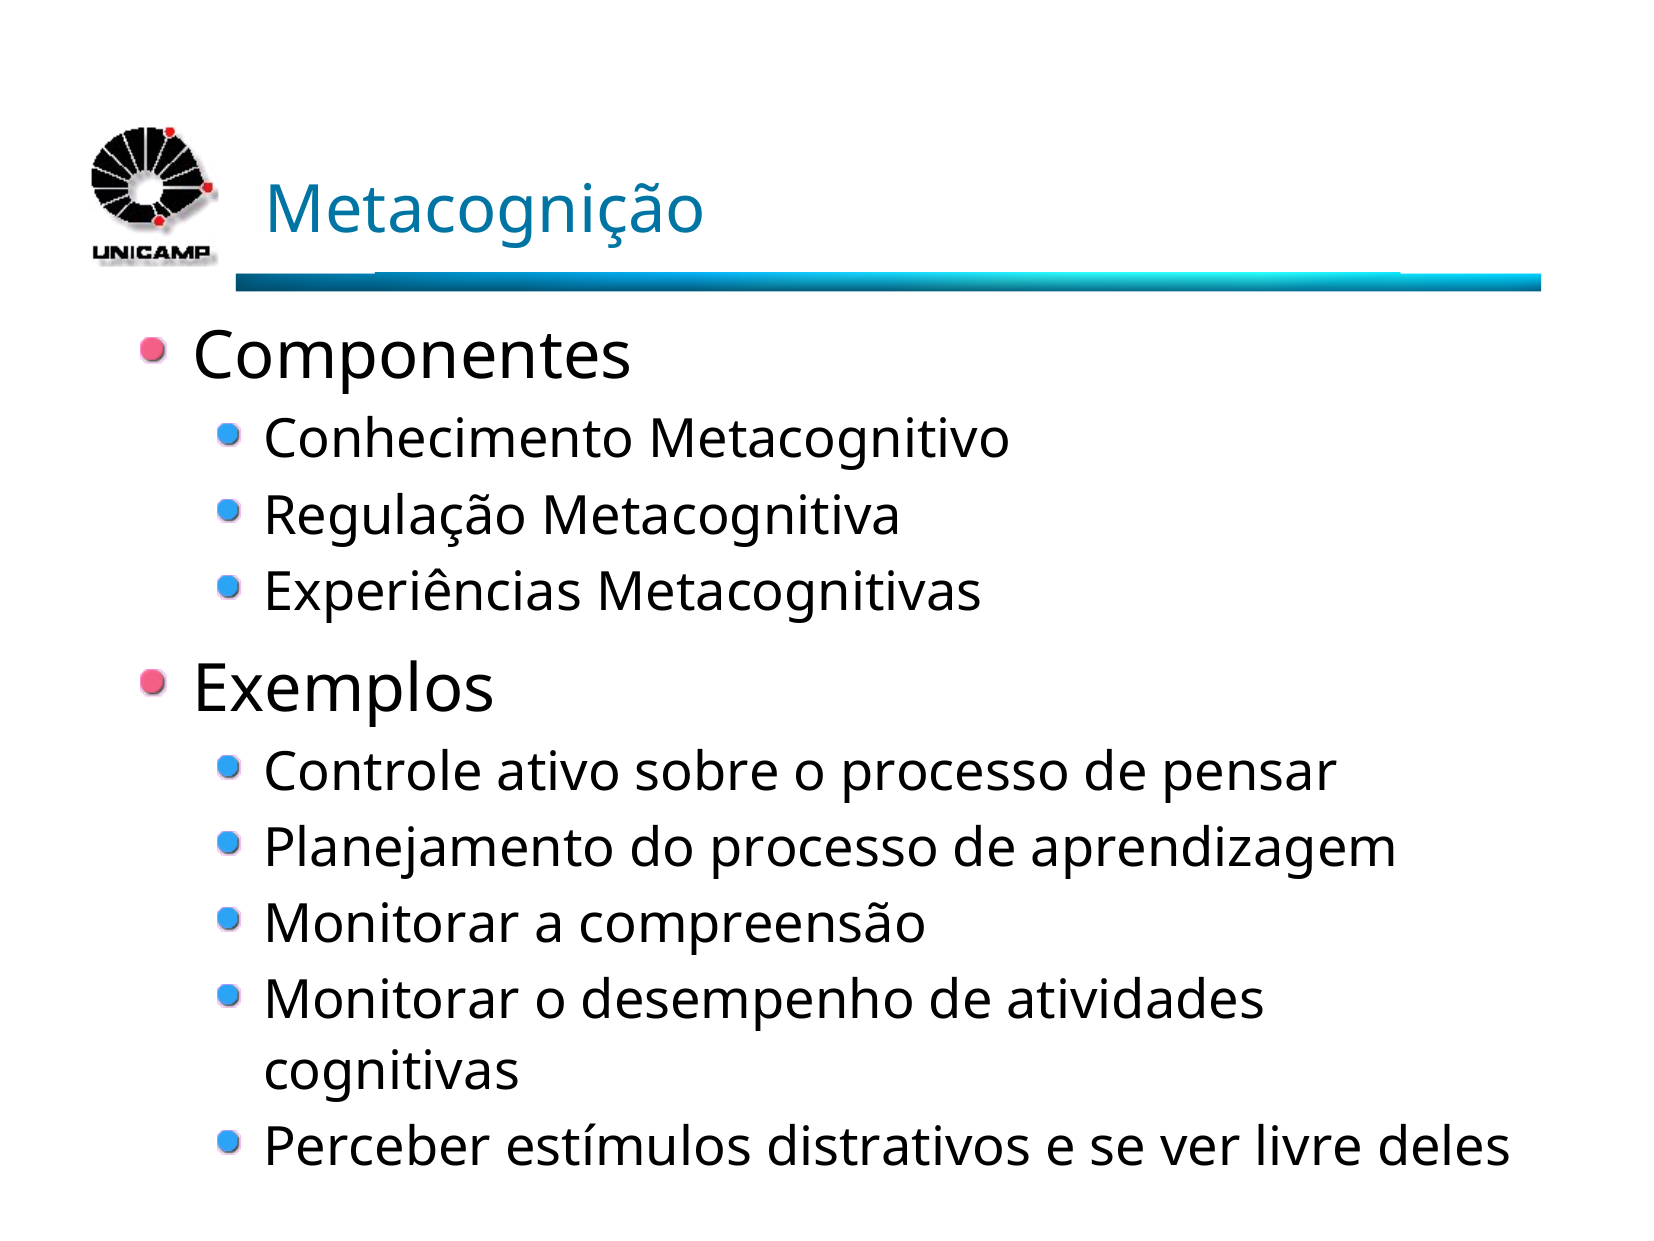

# Metacognição
Componentes
Conhecimento Metacognitivo
Regulação Metacognitiva
Experiências Metacognitivas
Exemplos
Controle ativo sobre o processo de pensar
Planejamento do processo de aprendizagem
Monitorar a compreensão
Monitorar o desempenho de atividades cognitivas
Perceber estímulos distrativos e se ver livre deles